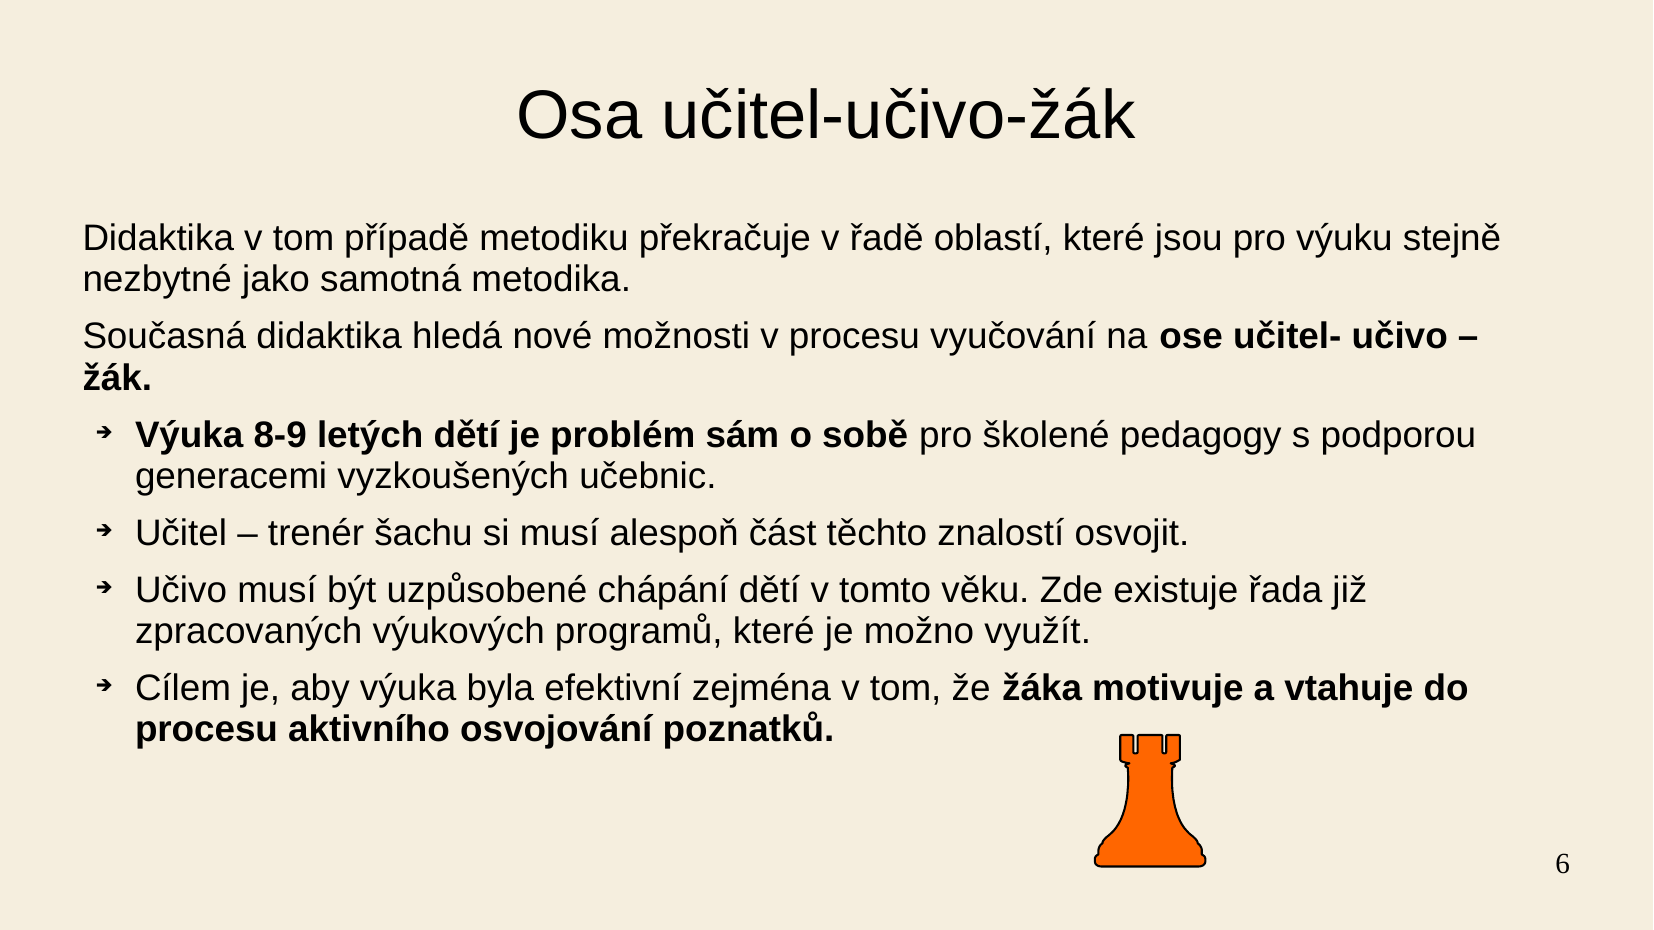

# Osa učitel-učivo-žák
Didaktika v tom případě metodiku překračuje v řadě oblastí, které jsou pro výuku stejně nezbytné jako samotná metodika.
Současná didaktika hledá nové možnosti v procesu vyučování na ose učitel- učivo – žák.
Výuka 8-9 letých dětí je problém sám o sobě pro školené pedagogy s podporou generacemi vyzkoušených učebnic.
Učitel – trenér šachu si musí alespoň část těchto znalostí osvojit.
Učivo musí být uzpůsobené chápání dětí v tomto věku. Zde existuje řada již zpracovaných výukových programů, které je možno využít.
Cílem je, aby výuka byla efektivní zejména v tom, že žáka motivuje a vtahuje do procesu aktivního osvojování poznatků.
6